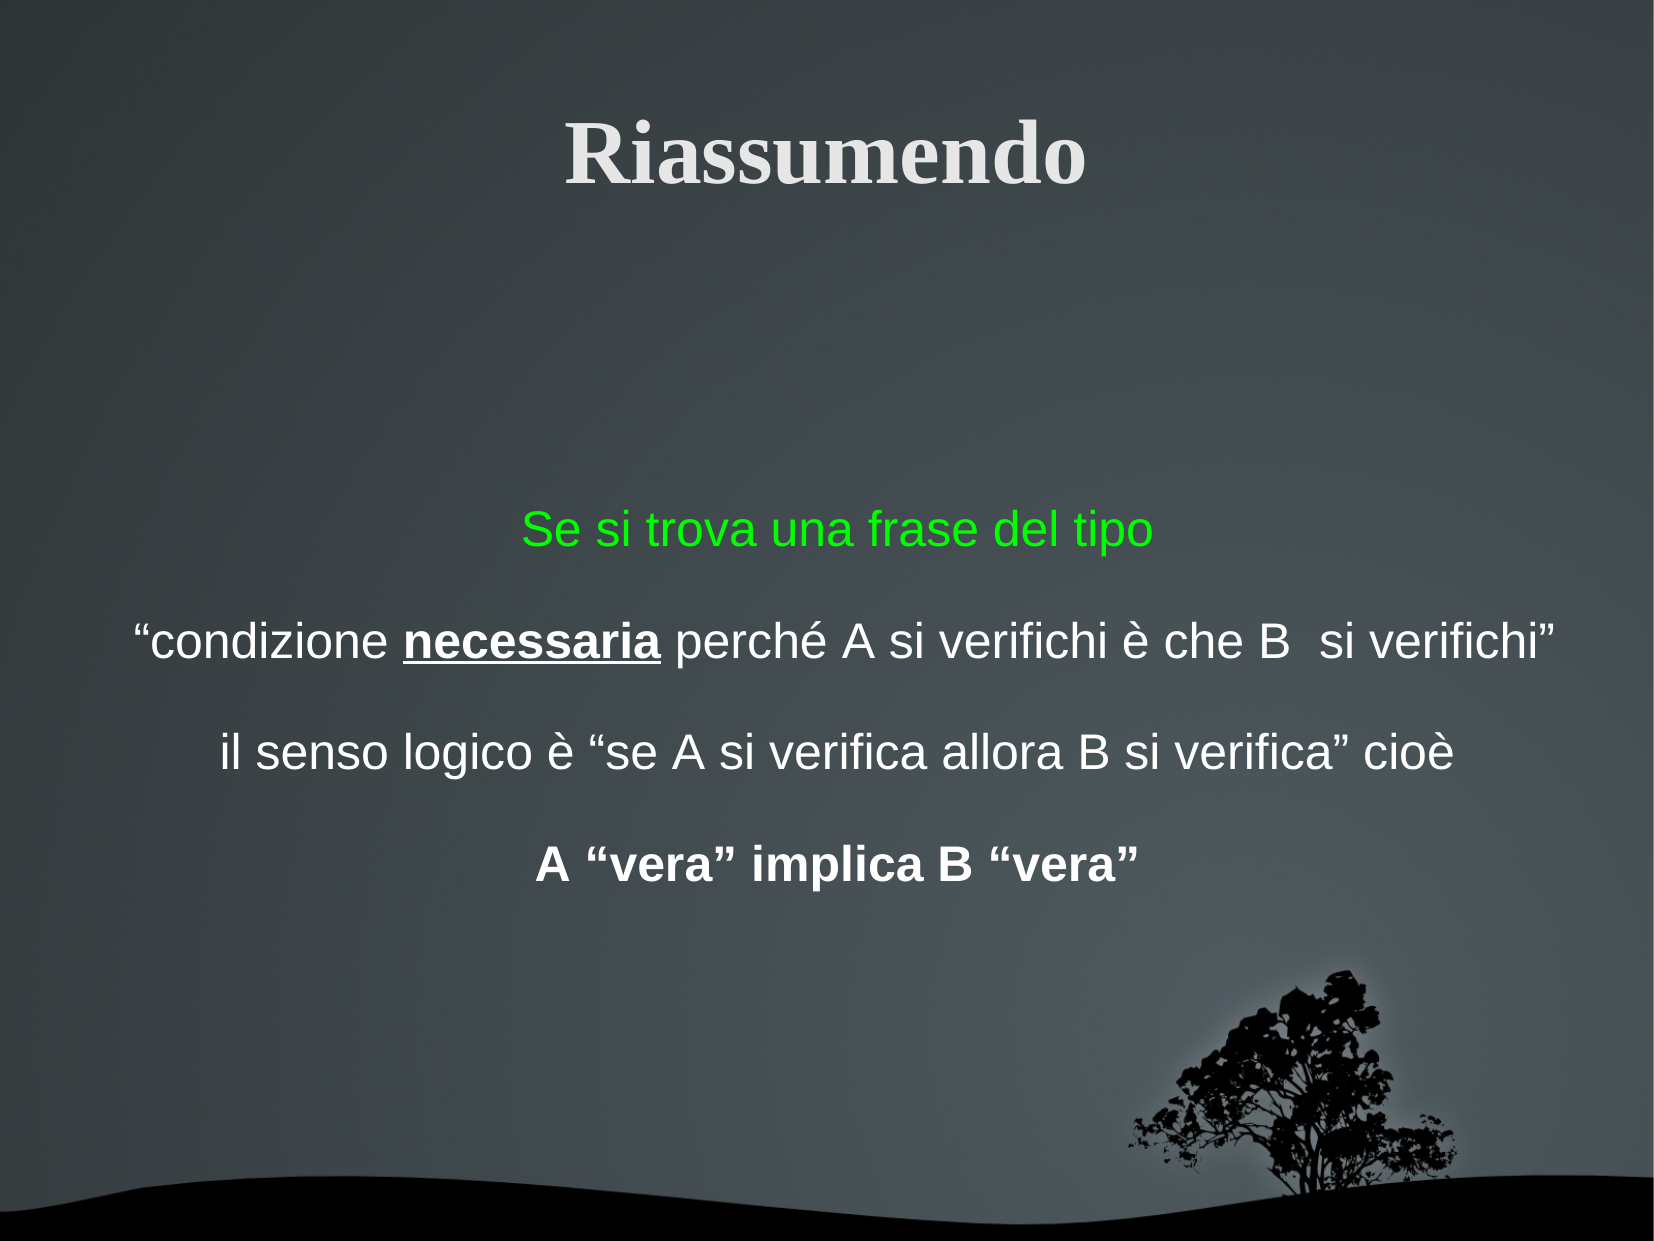

# Riassumendo
Se si trova una frase del tipo
 “condizione necessaria perché A si verifichi è che B si verifichi”
il senso logico è “se A si verifica allora B si verifica” cioè
A “vera” implica B “vera”